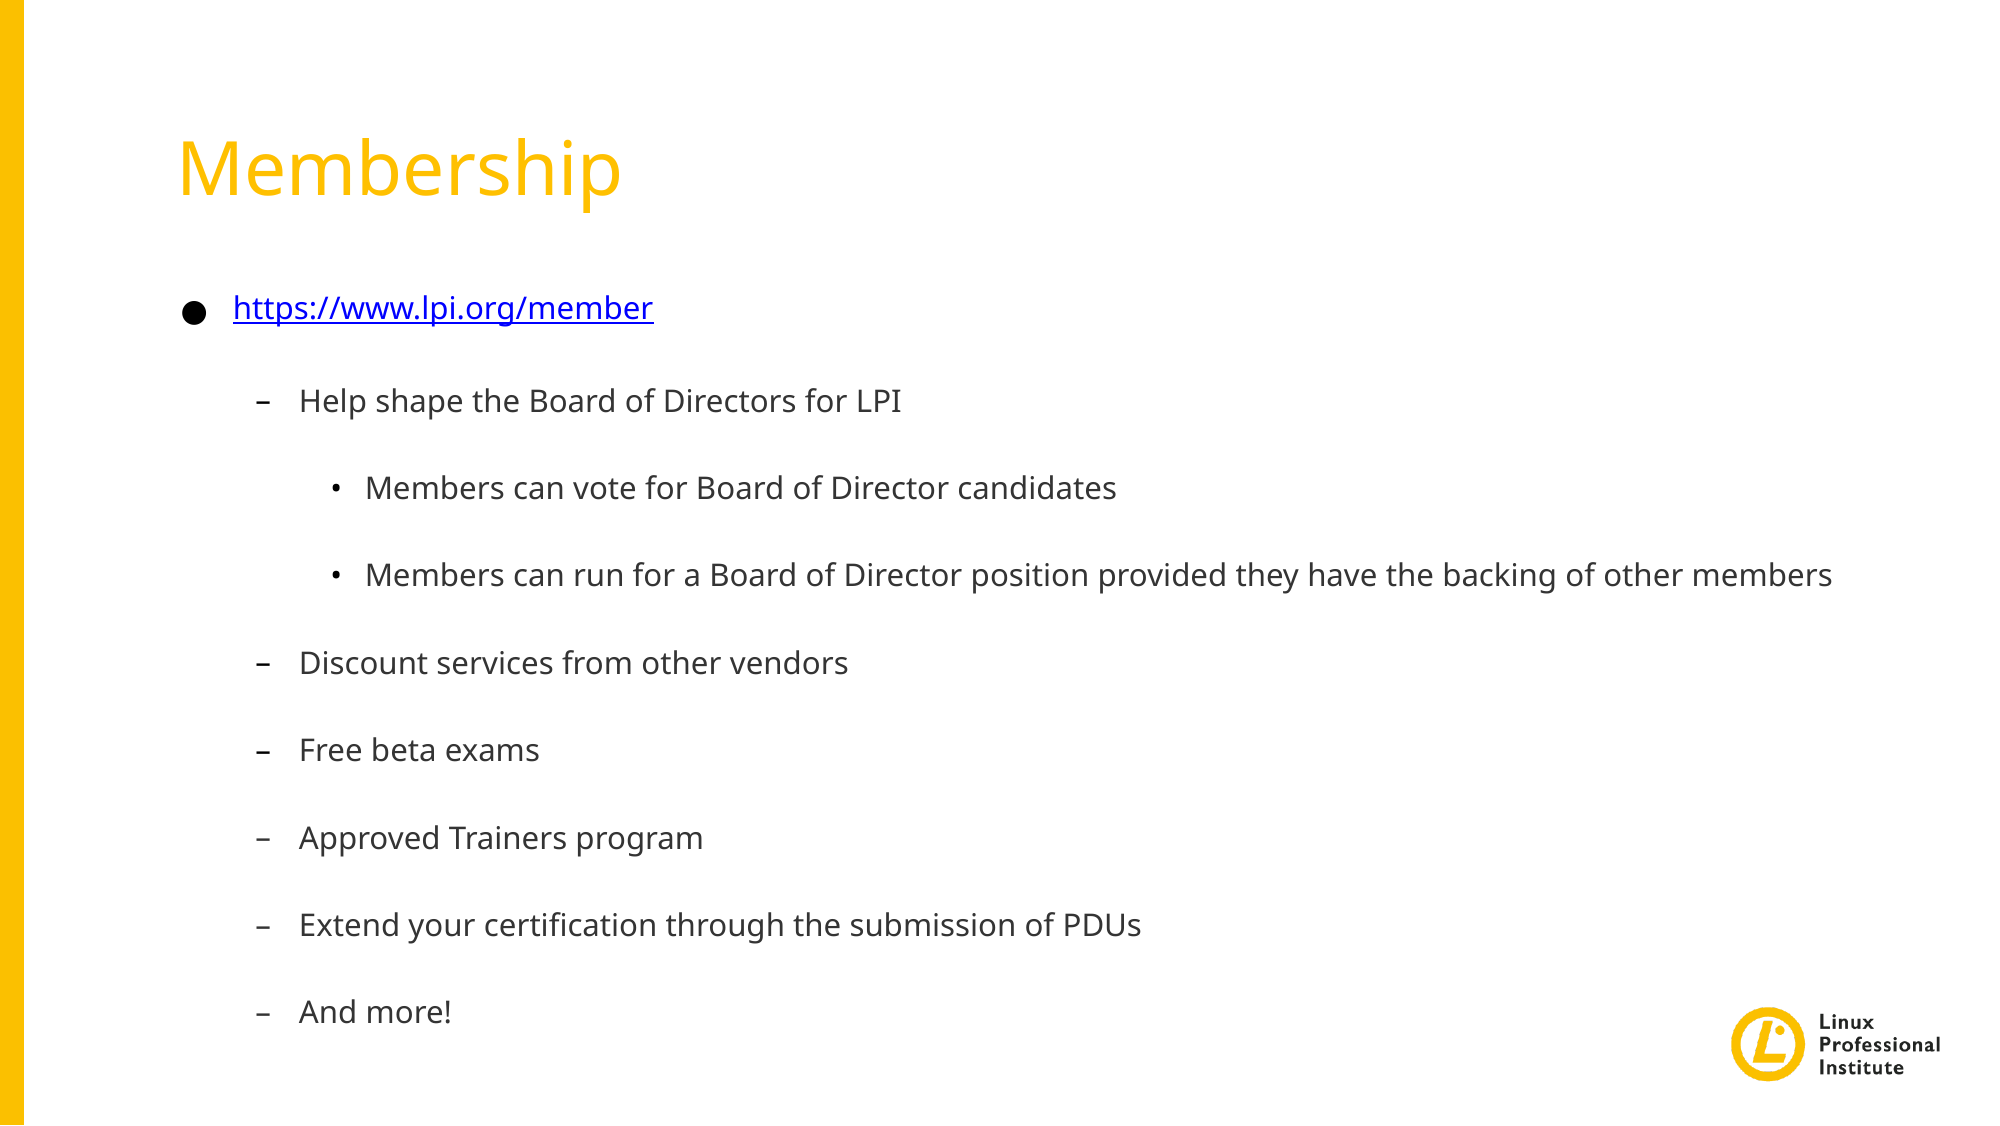

Membership
https://www.lpi.org/member
Help shape the Board of Directors for LPI
Members can vote for Board of Director candidates
Members can run for a Board of Director position provided they have the backing of other members
Discount services from other vendors
Free beta exams
Approved Trainers program
Extend your certification through the submission of PDUs
And more!